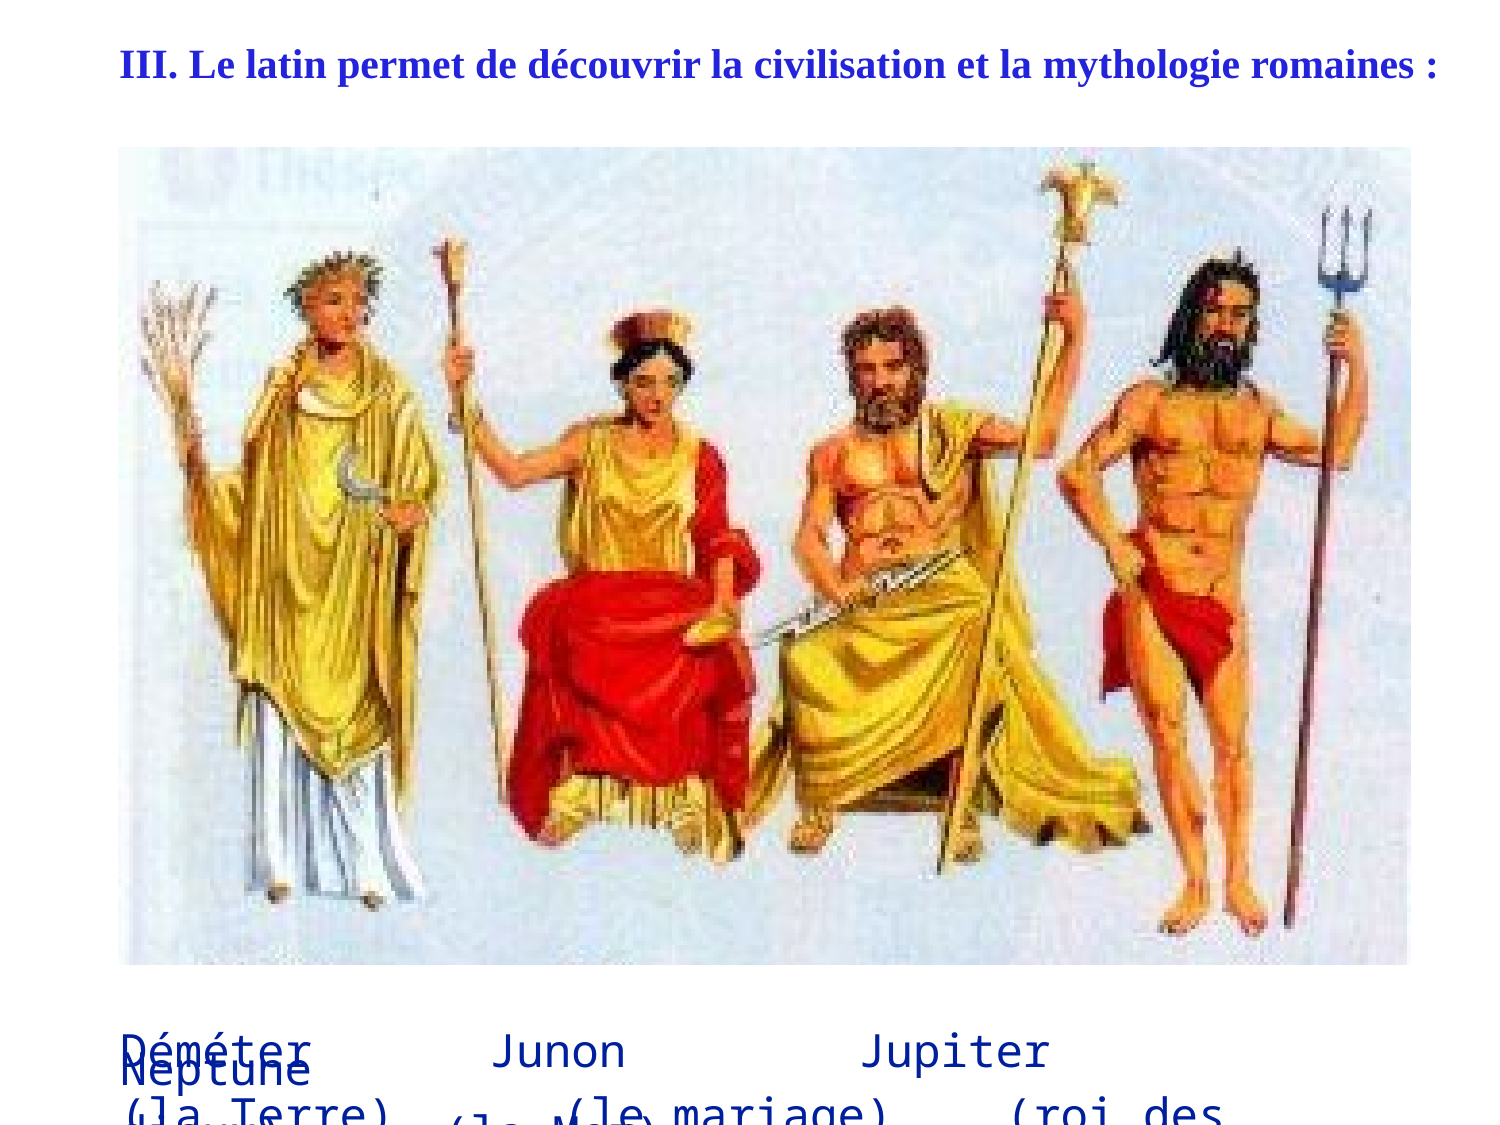

III. Le latin permet de découvrir la civilisation et la mythologie romaines :
Déméter			Junon				Jupiter			 Neptune
(la Terre)			(le mariage) 	(roi des dieux)		 (la Mer)